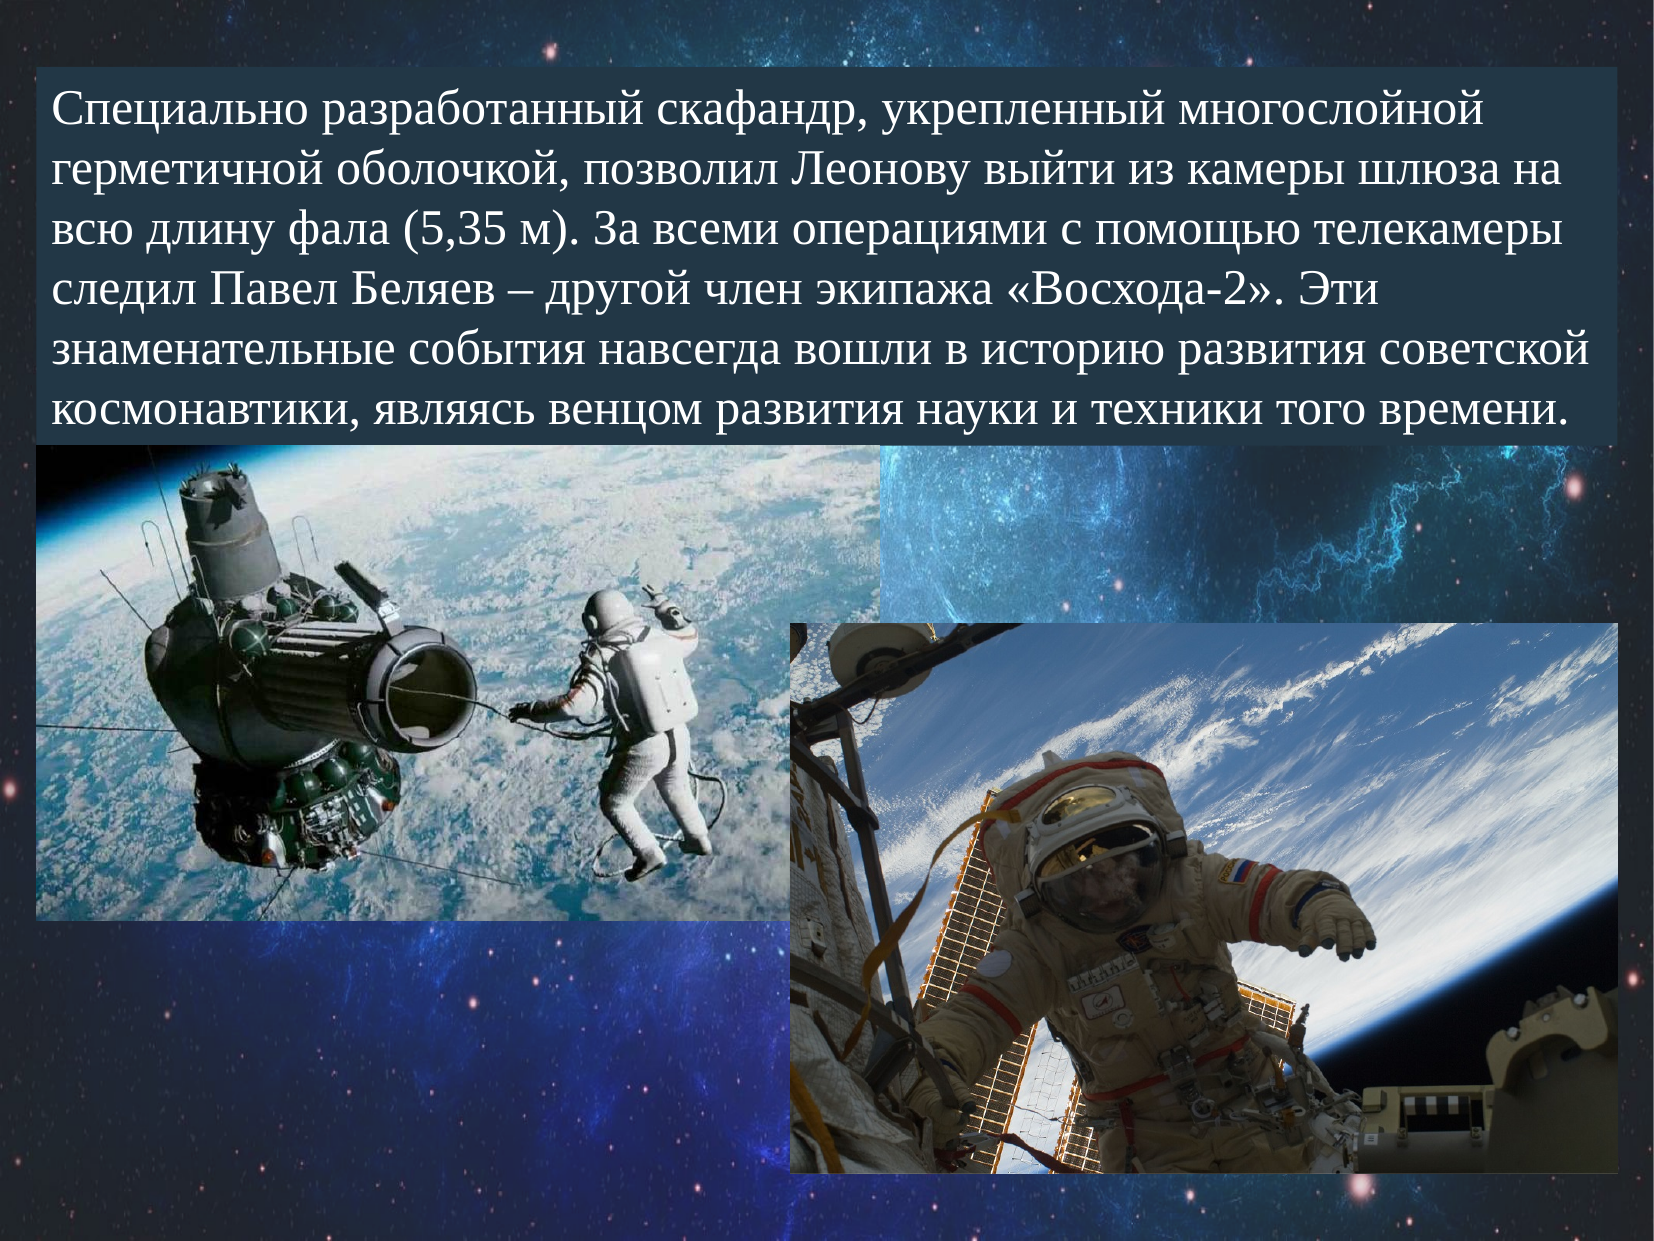

Специально разработанный скафандр, укрепленный многослойной герметичной оболочкой, позволил Леонову выйти из камеры шлюза на всю длину фала (5,35 м). За всеми операциями с помощью телекамеры следил Павел Беляев – другой член экипажа «Восхода-2». Эти знаменательные события навсегда вошли в историю развития советской космонавтики, являясь венцом развития науки и техники того времени.